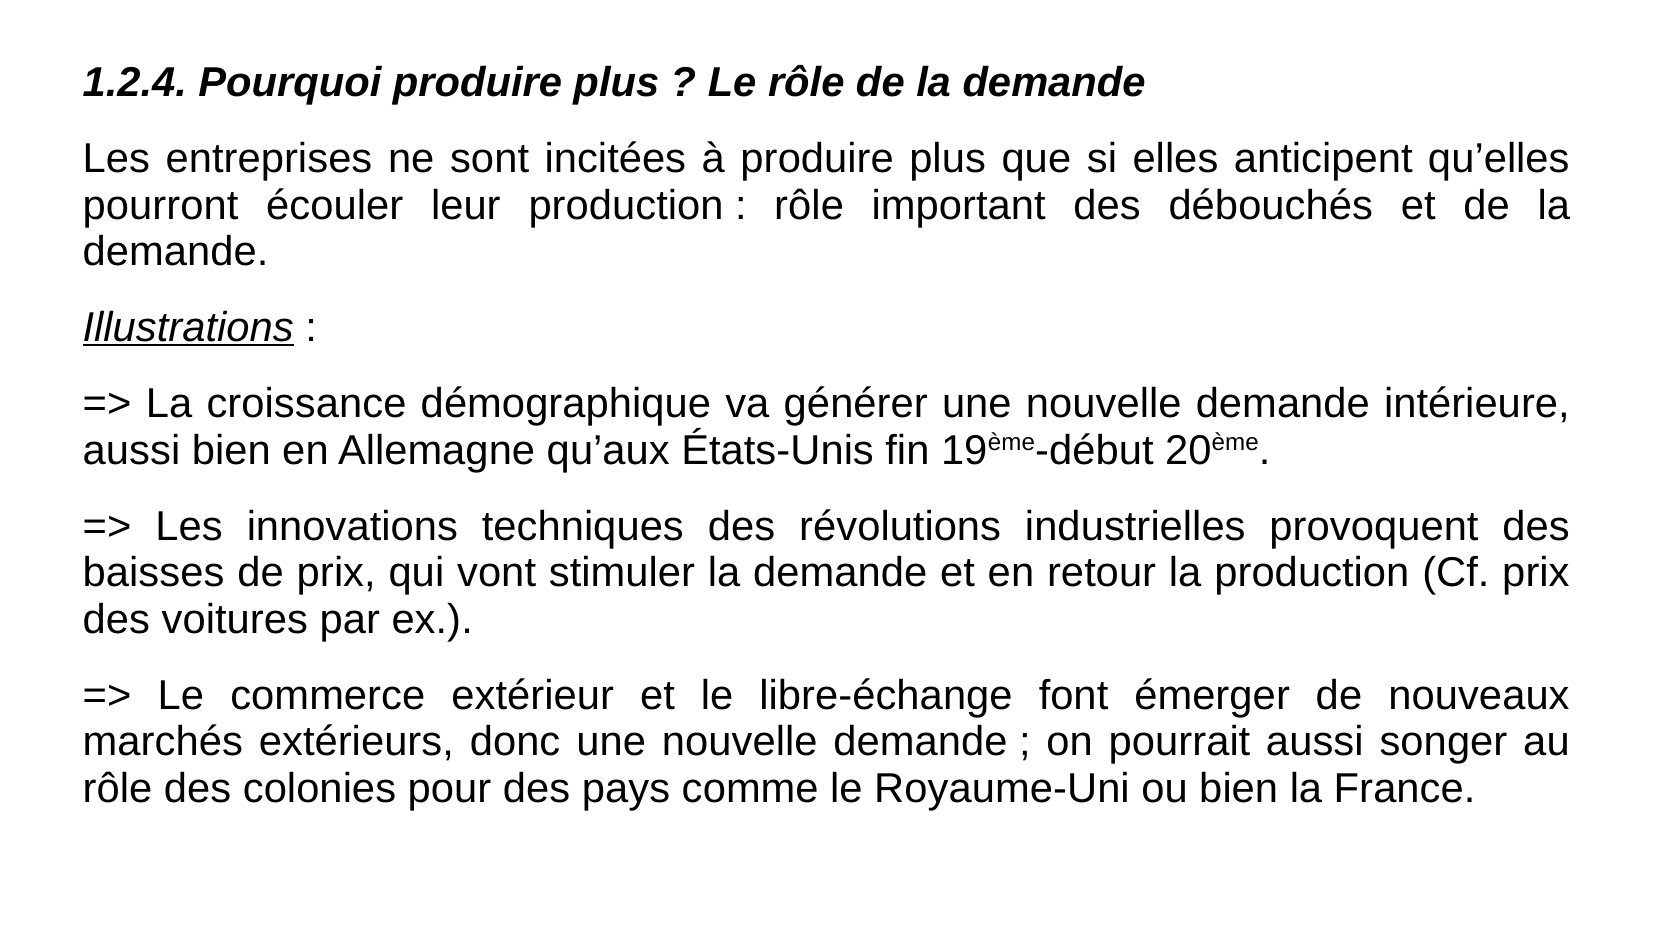

# 1.2.4. Pourquoi produire plus ? Le rôle de la demande
Les entreprises ne sont incitées à produire plus que si elles anticipent qu’elles pourront écouler leur production : rôle important des débouchés et de la demande.
Illustrations :
=> La croissance démographique va générer une nouvelle demande intérieure, aussi bien en Allemagne qu’aux États-Unis fin 19ème-début 20ème.
=> Les innovations techniques des révolutions industrielles provoquent des baisses de prix, qui vont stimuler la demande et en retour la production (Cf. prix des voitures par ex.).
=> Le commerce extérieur et le libre-échange font émerger de nouveaux marchés extérieurs, donc une nouvelle demande ; on pourrait aussi songer au rôle des colonies pour des pays comme le Royaume-Uni ou bien la France.